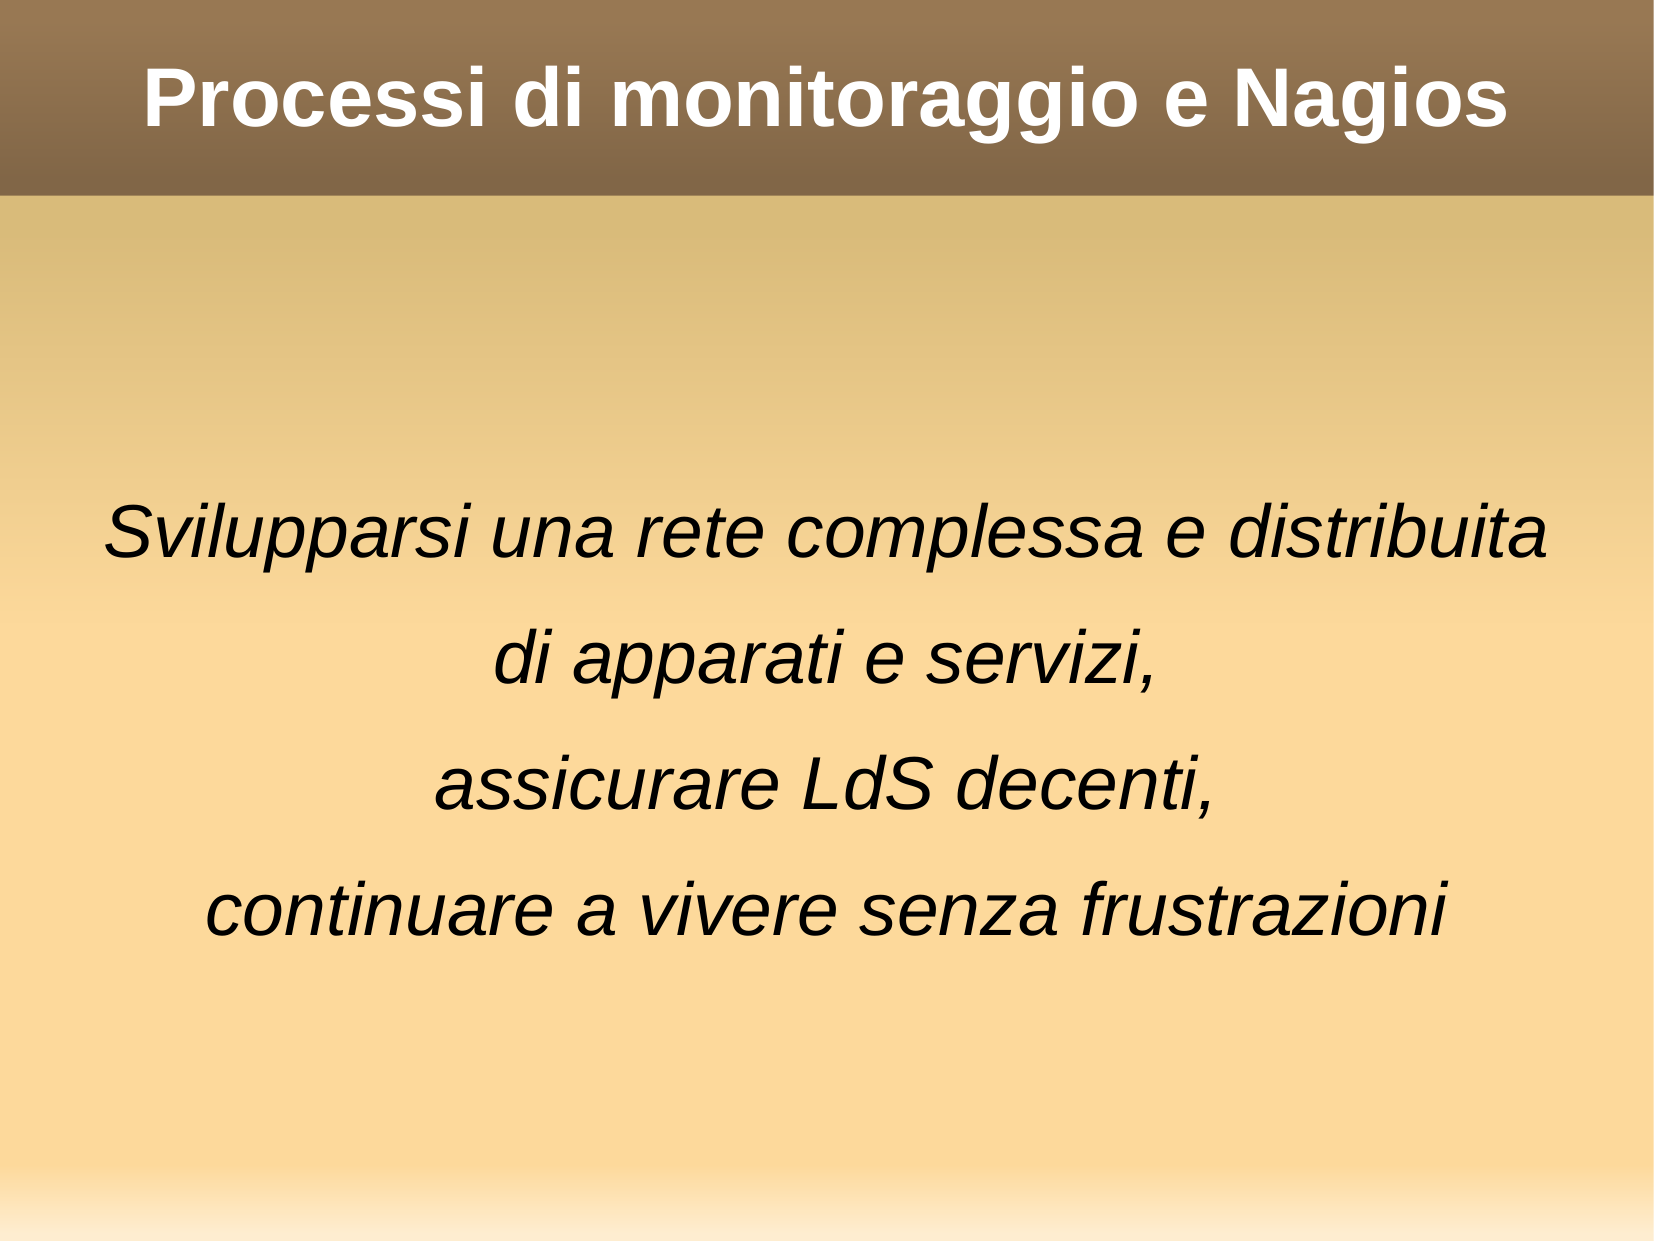

# Processi di monitoraggio e Nagios
Svilupparsi una rete complessa e distribuita di apparati e servizi,
assicurare LdS decenti,
continuare a vivere senza frustrazioni